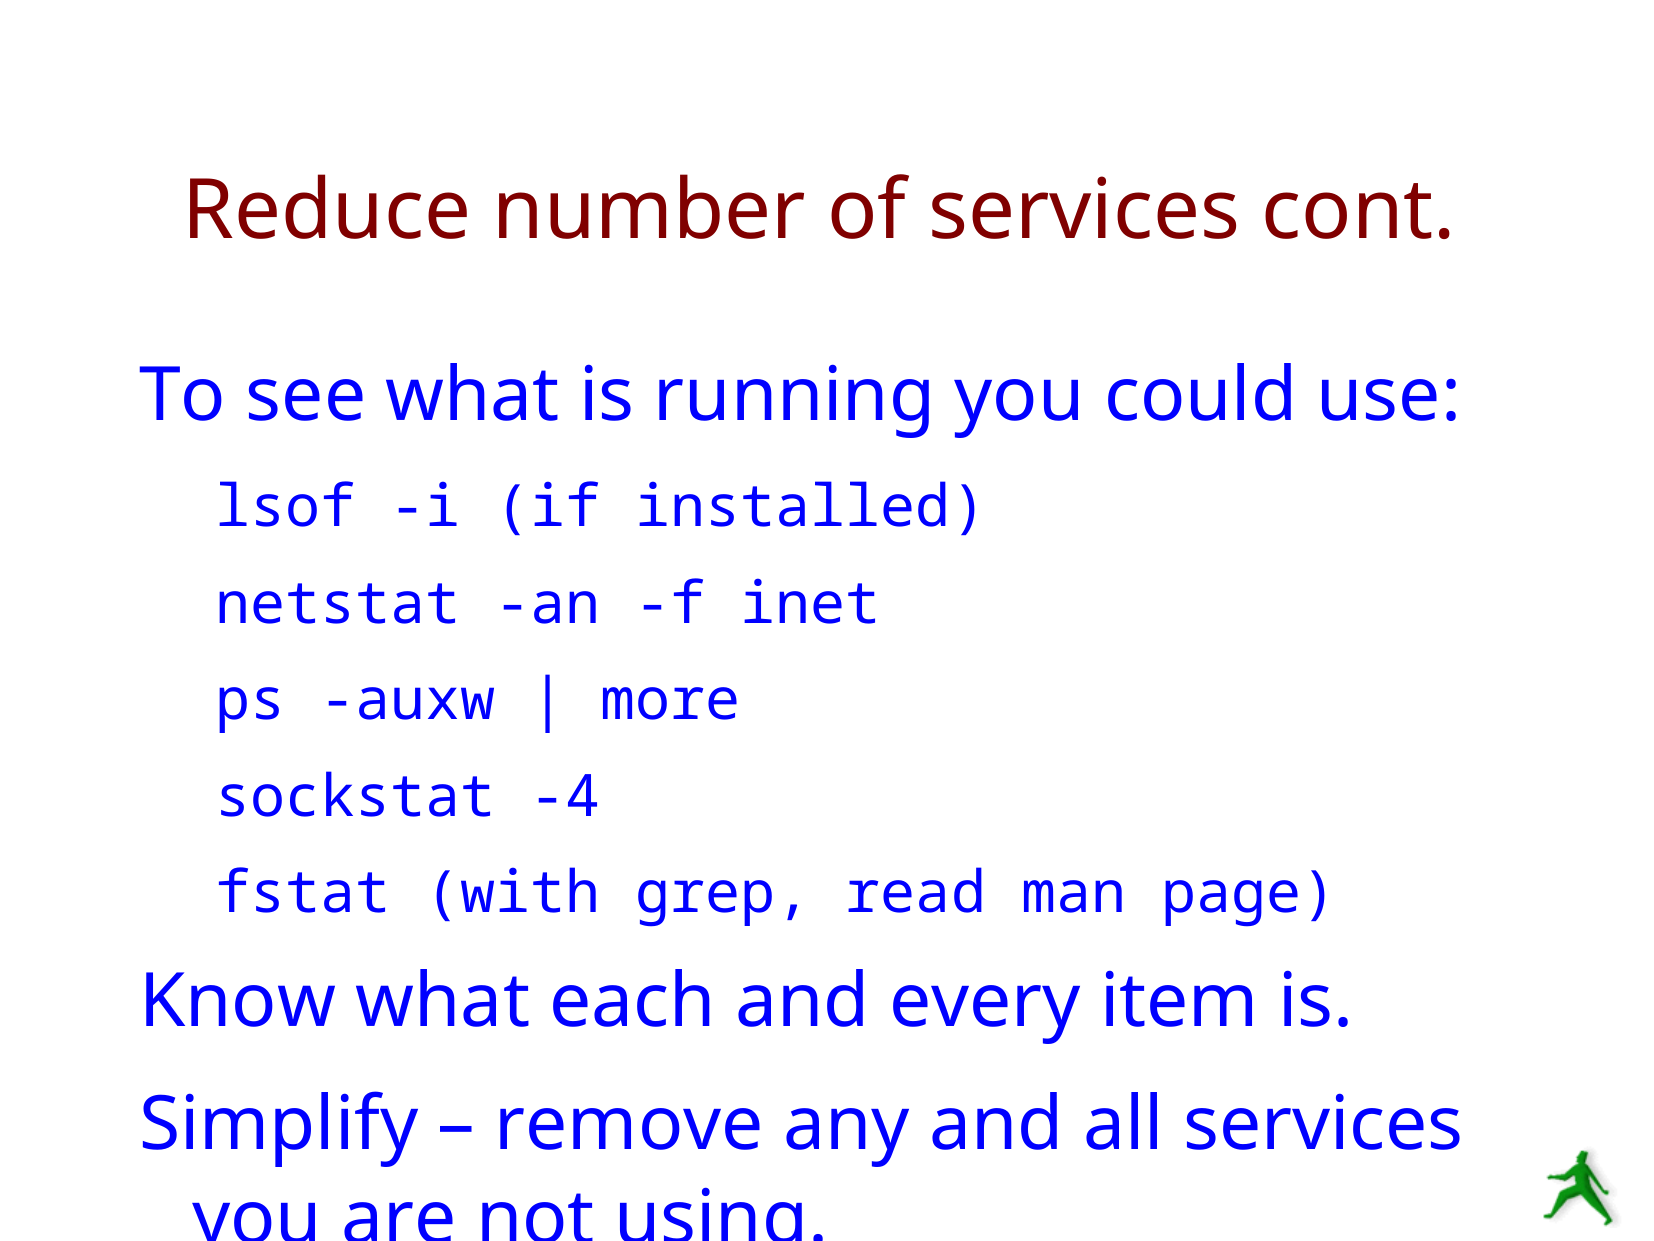

# Reduce number of services cont.
To see what is running you could use:
lsof -i (if installed)
netstat -an -f inet
ps -auxw | more
sockstat -4
fstat (with grep, read man page)
Know what each and every item is.
Simplify – remove any and all services you are not using.